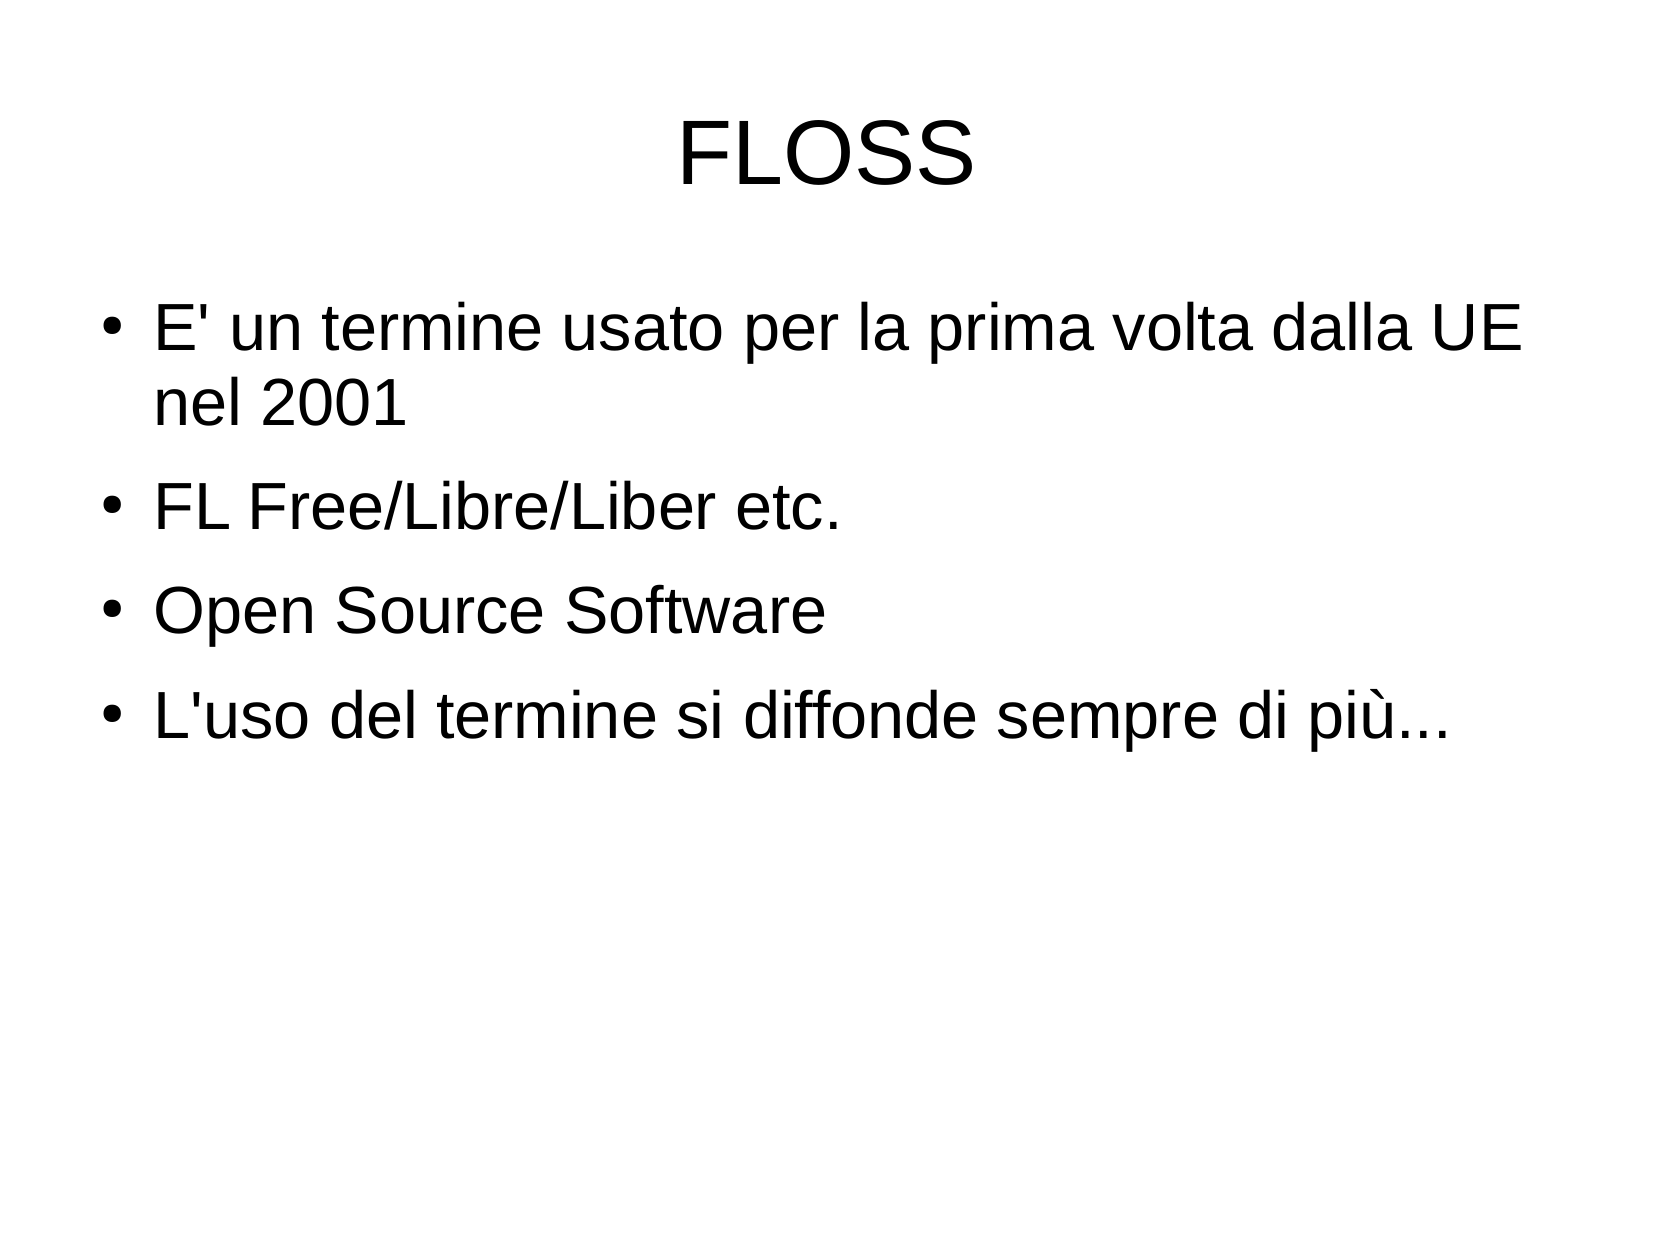

# FLOSS
E' un termine usato per la prima volta dalla UE nel 2001
FL Free/Libre/Liber etc.
Open Source Software
L'uso del termine si diffonde sempre di più...